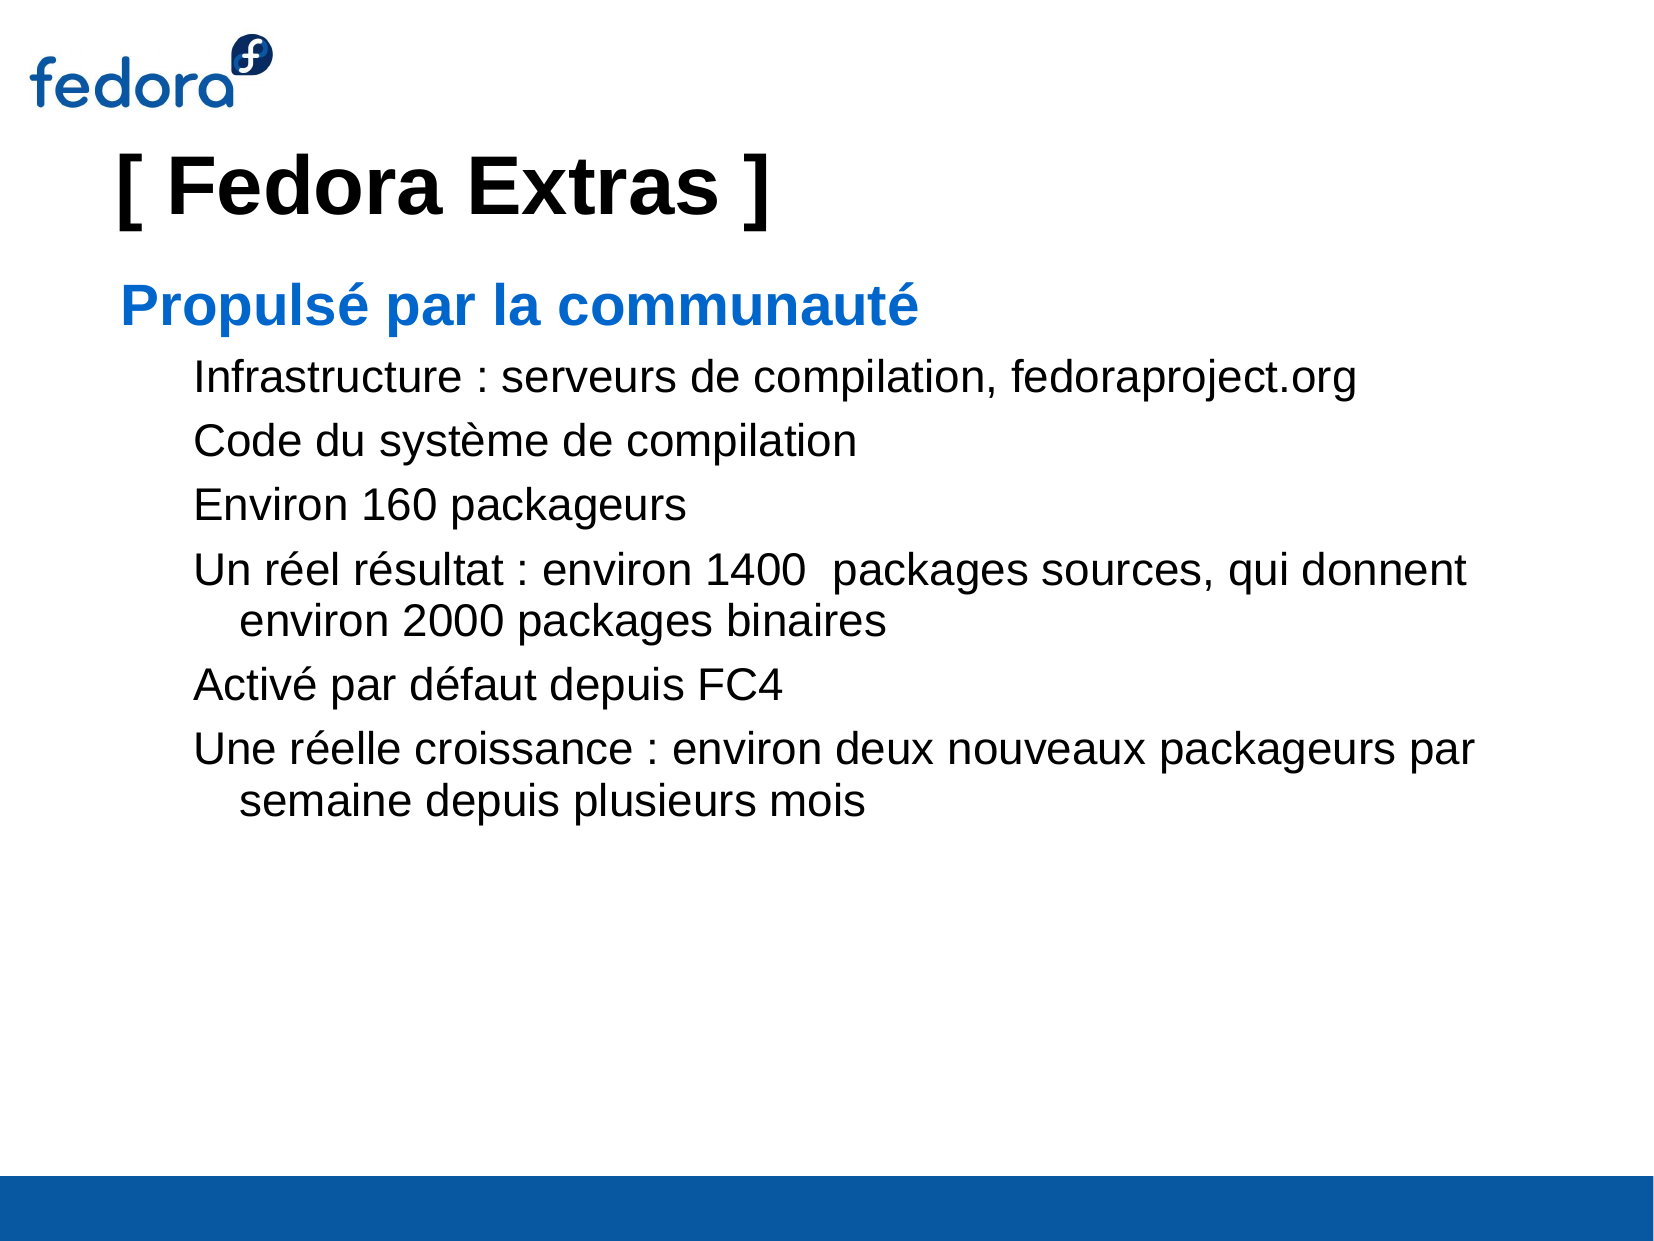

# [ Fedora Extras ]
Propulsé par la communauté
Infrastructure : serveurs de compilation, fedoraproject.org
Code du système de compilation
Environ 160 packageurs
Un réel résultat : environ 1400 packages sources, qui donnent environ 2000 packages binaires
Activé par défaut depuis FC4
Une réelle croissance : environ deux nouveaux packageurs par semaine depuis plusieurs mois